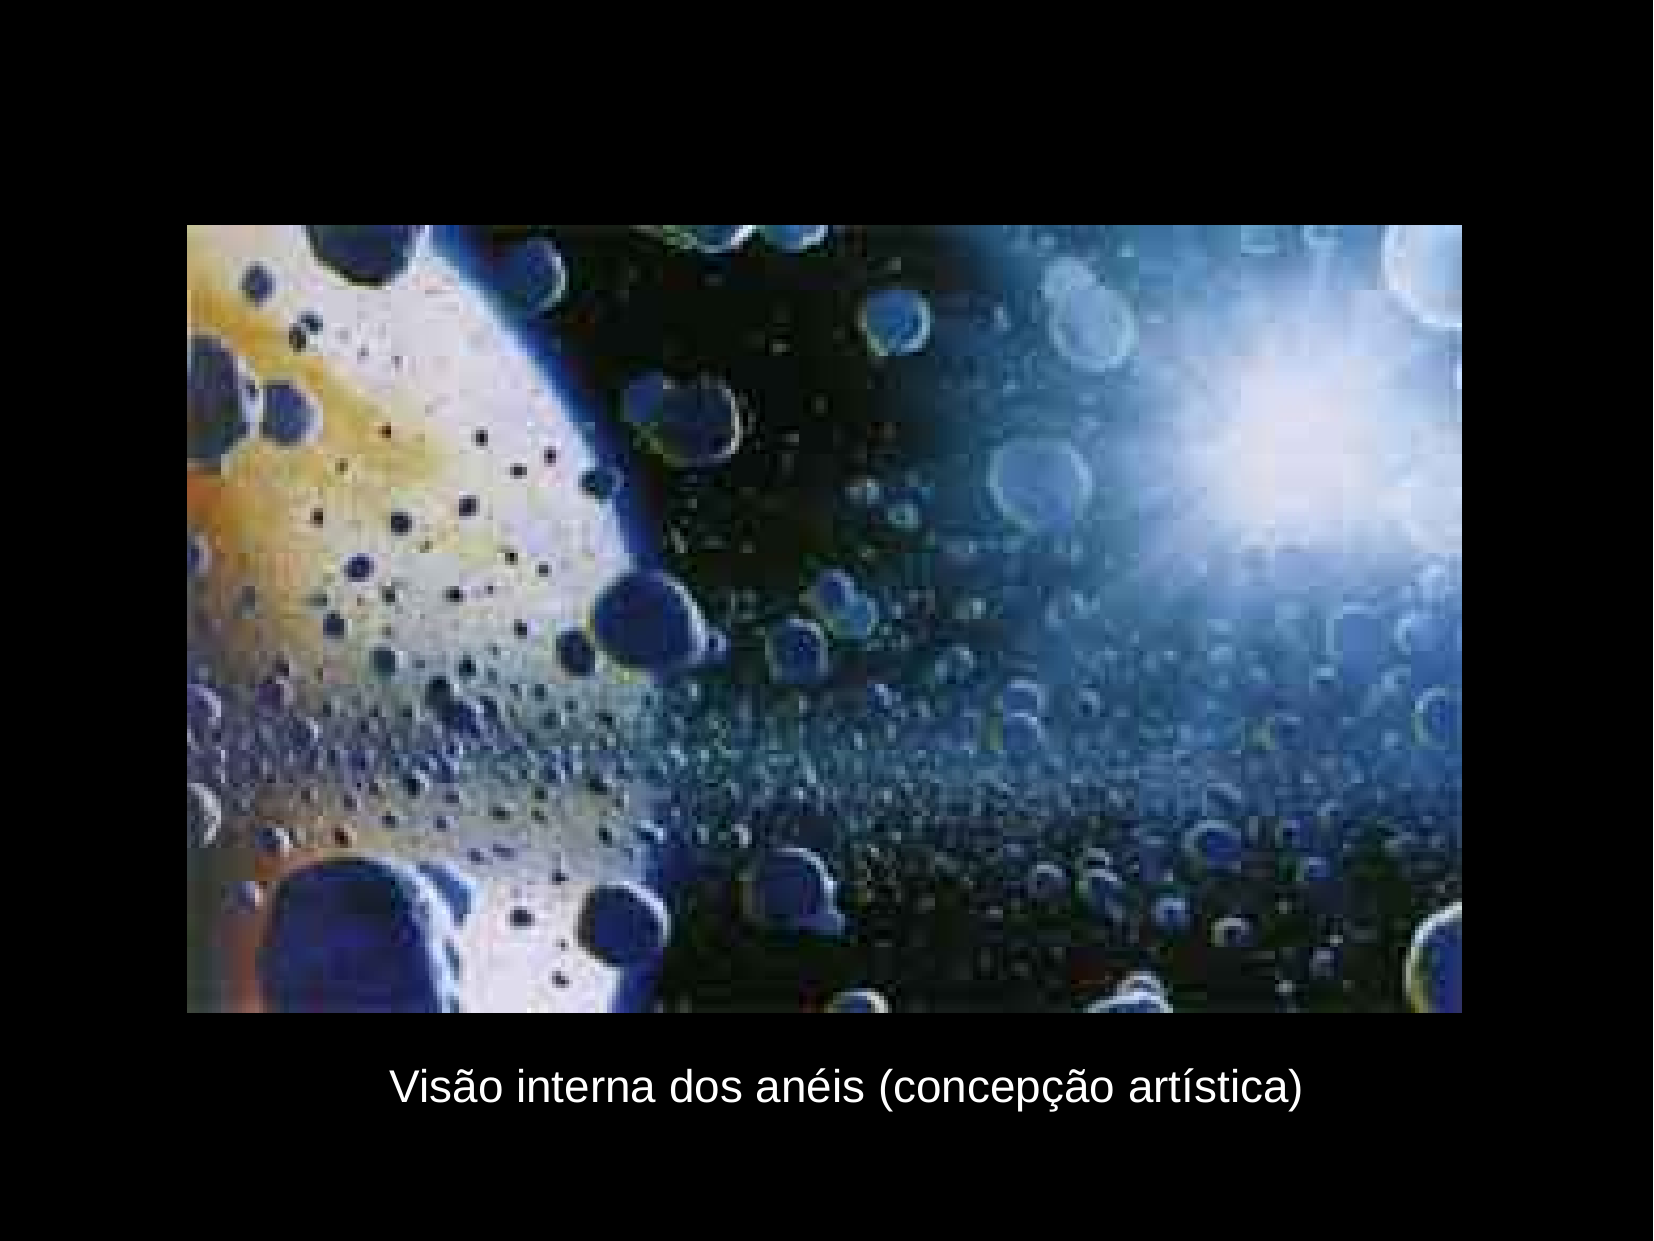

#
Visão interna dos anéis (concepção artística)